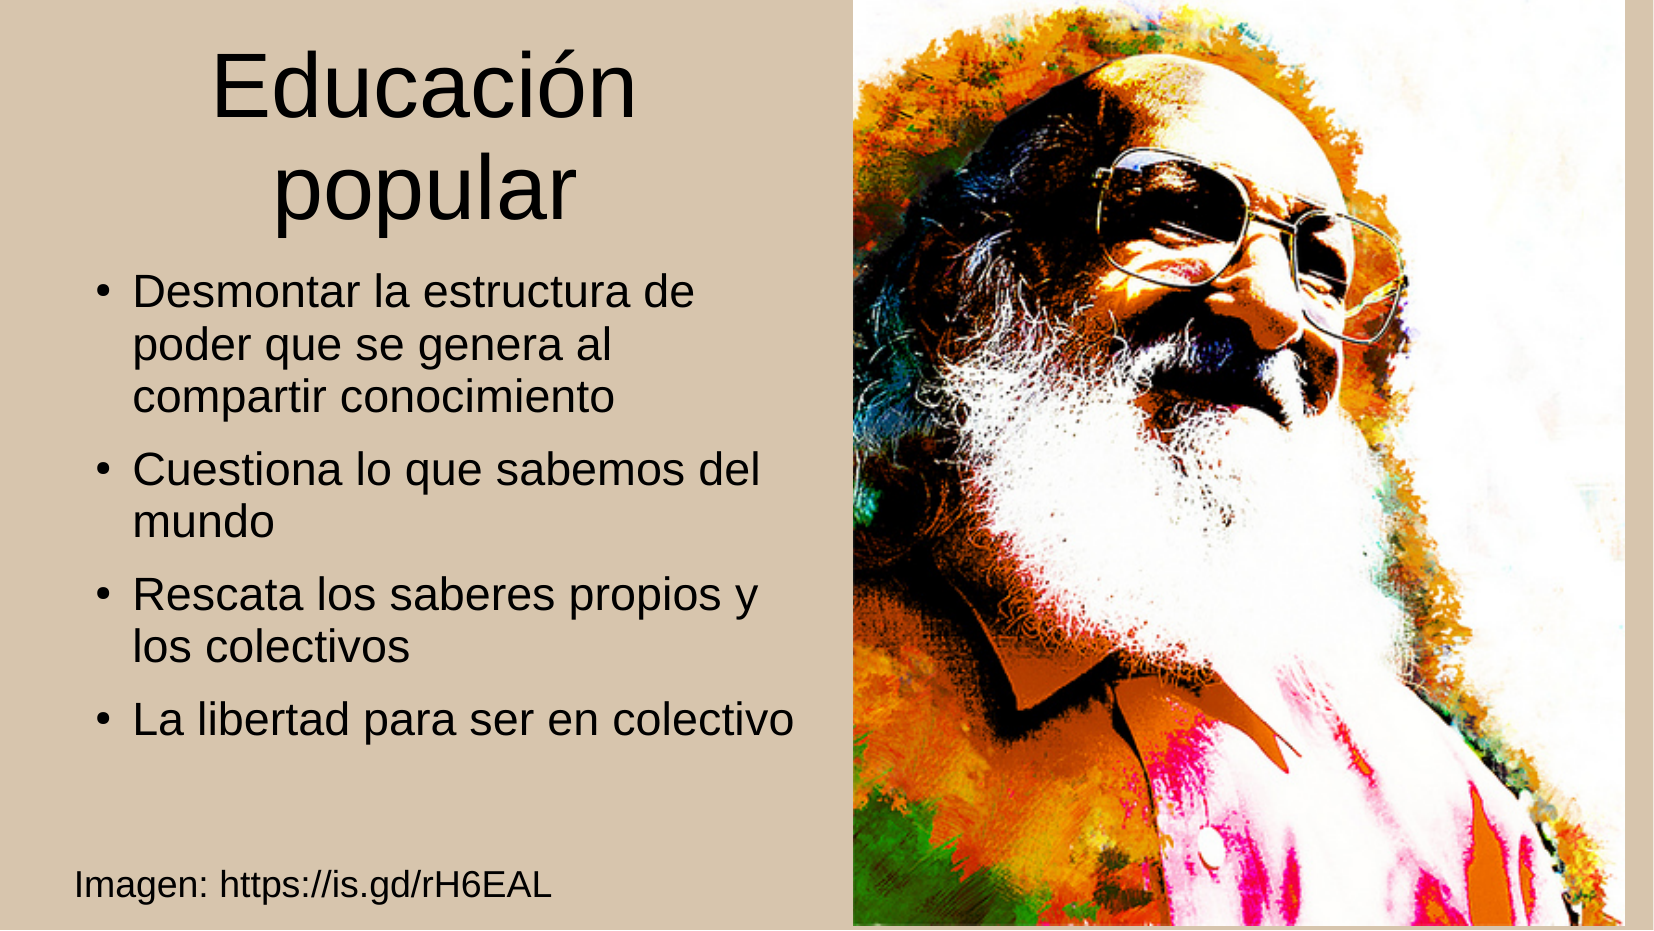

# Educación popular
Desmontar la estructura de poder que se genera al compartir conocimiento
Cuestiona lo que sabemos del mundo
Rescata los saberes propios y los colectivos
La libertad para ser en colectivo
Imagen: https://is.gd/rH6EAL